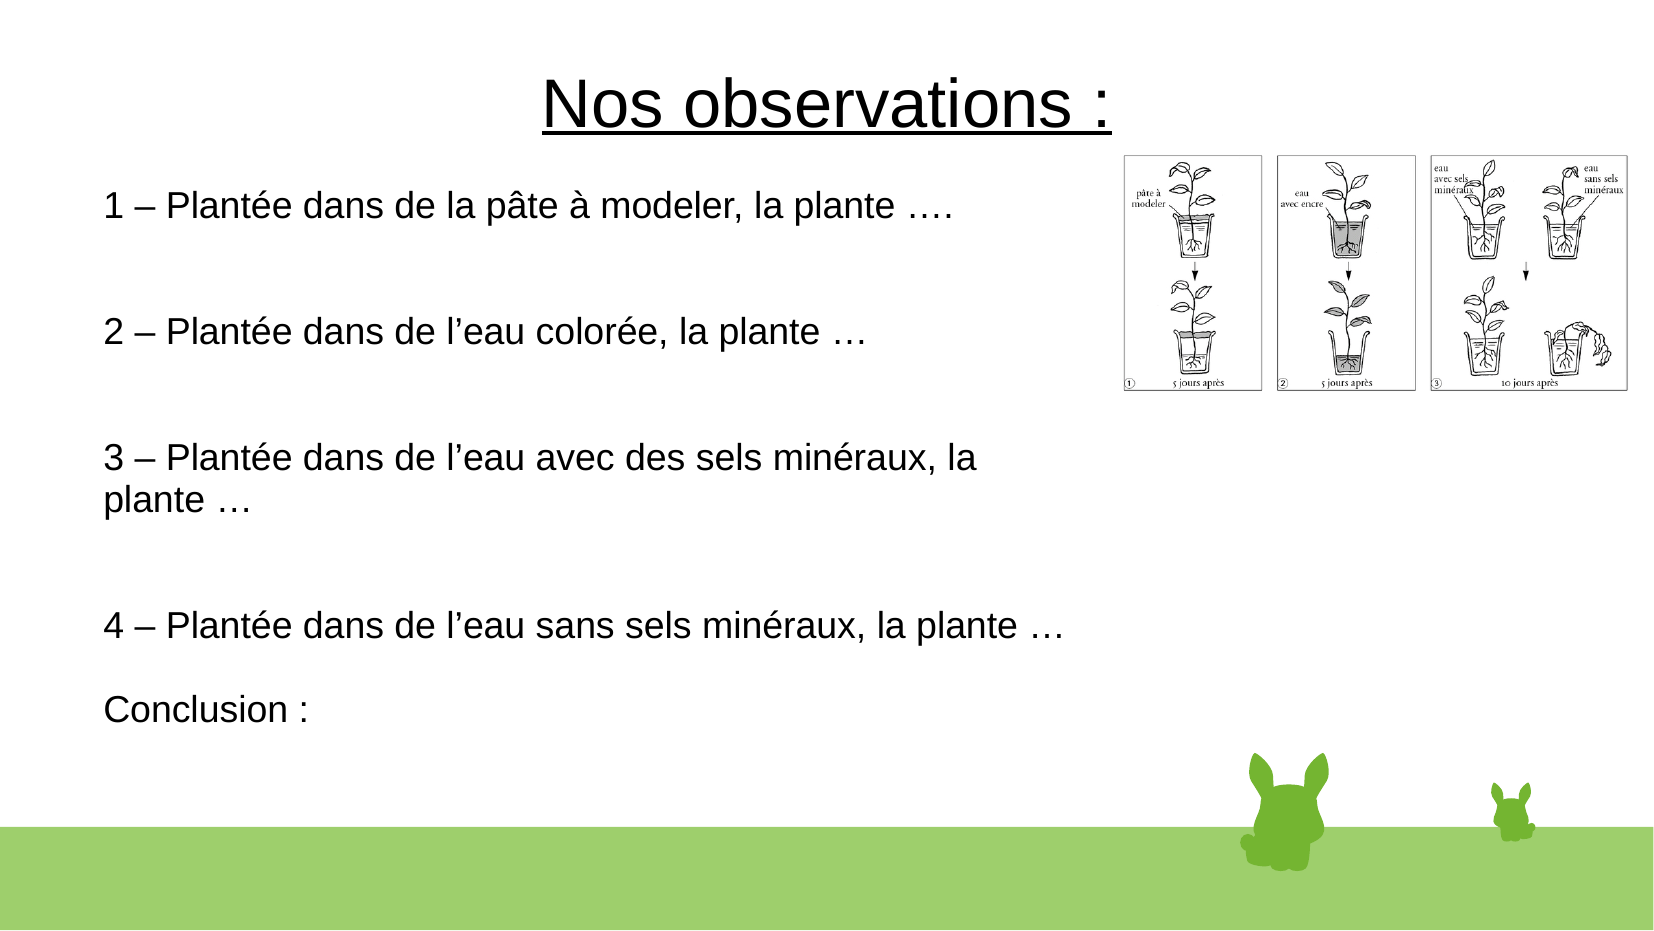

# Nos observations :
1 – Plantée dans de la pâte à modeler, la plante ….
2 – Plantée dans de l’eau colorée, la plante …
3 – Plantée dans de l’eau avec des sels minéraux, la plante …
4 – Plantée dans de l’eau sans sels minéraux, la plante …
Conclusion :